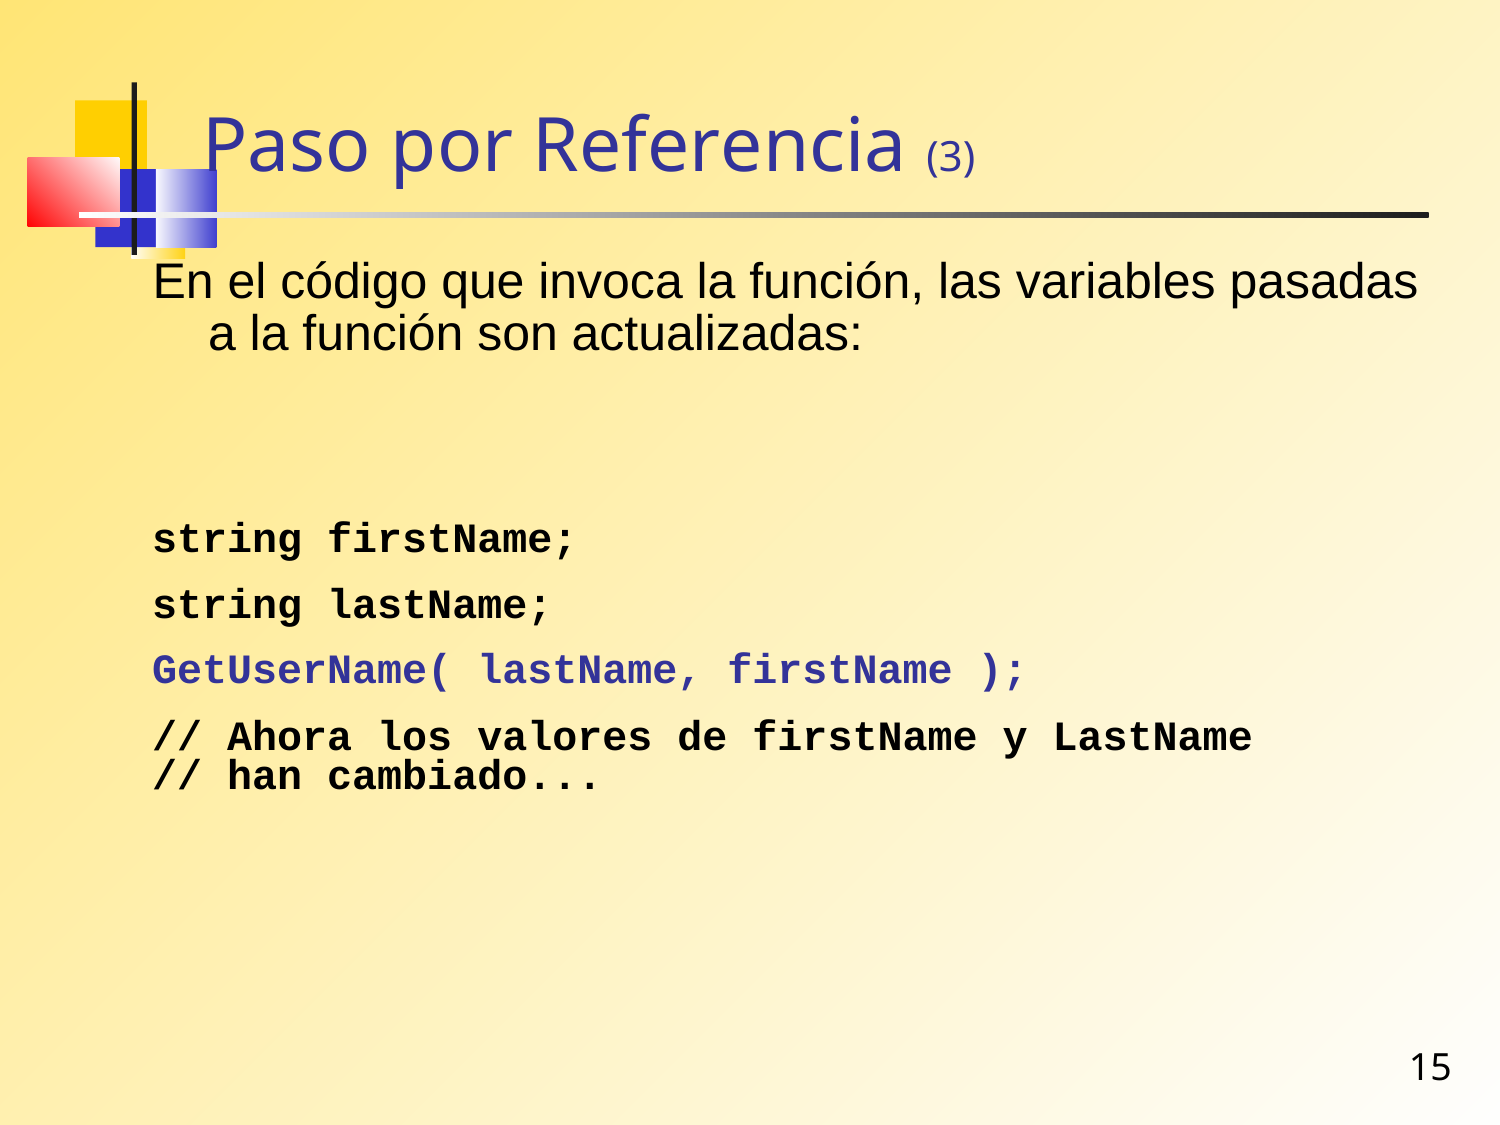

# Paso por Referencia (3)
En el código que invoca la función, las variables pasadas a la función son actualizadas:
string firstName;
string lastName;
GetUserName( lastName, firstName );
// Ahora los valores de firstName y LastName
// han cambiado...
15